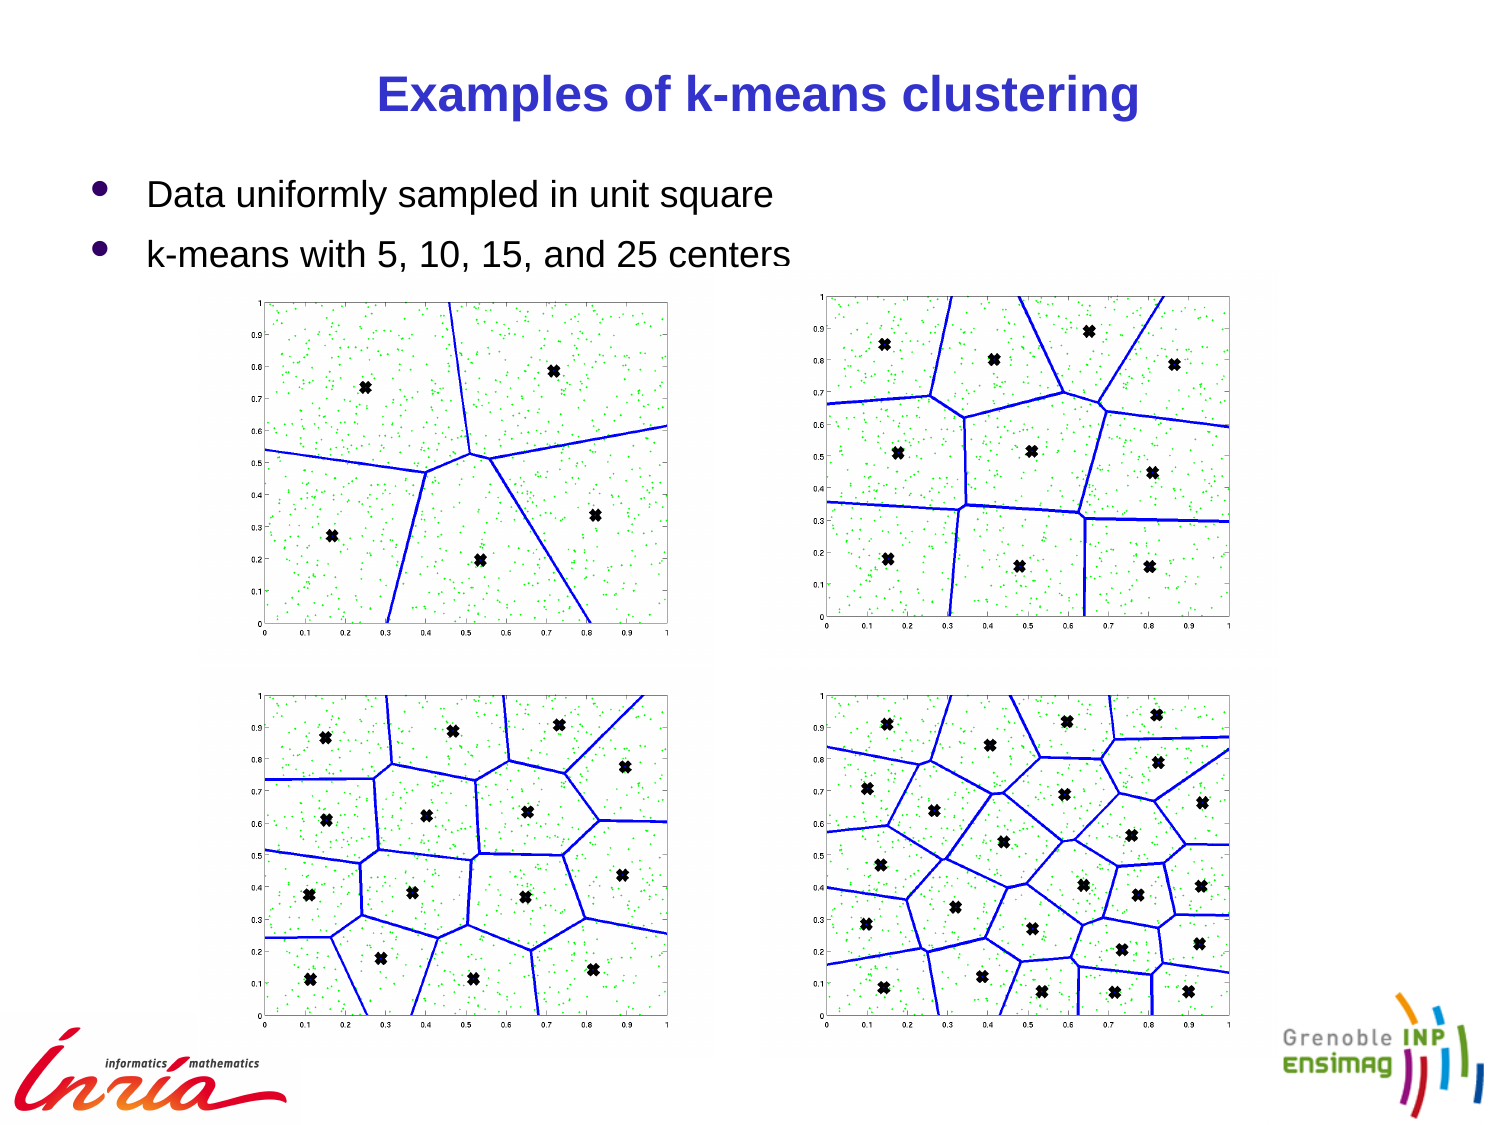

# Examples of k-means clustering
Data uniformly sampled in unit square
k-means with 5, 10, 15, and 25 centers